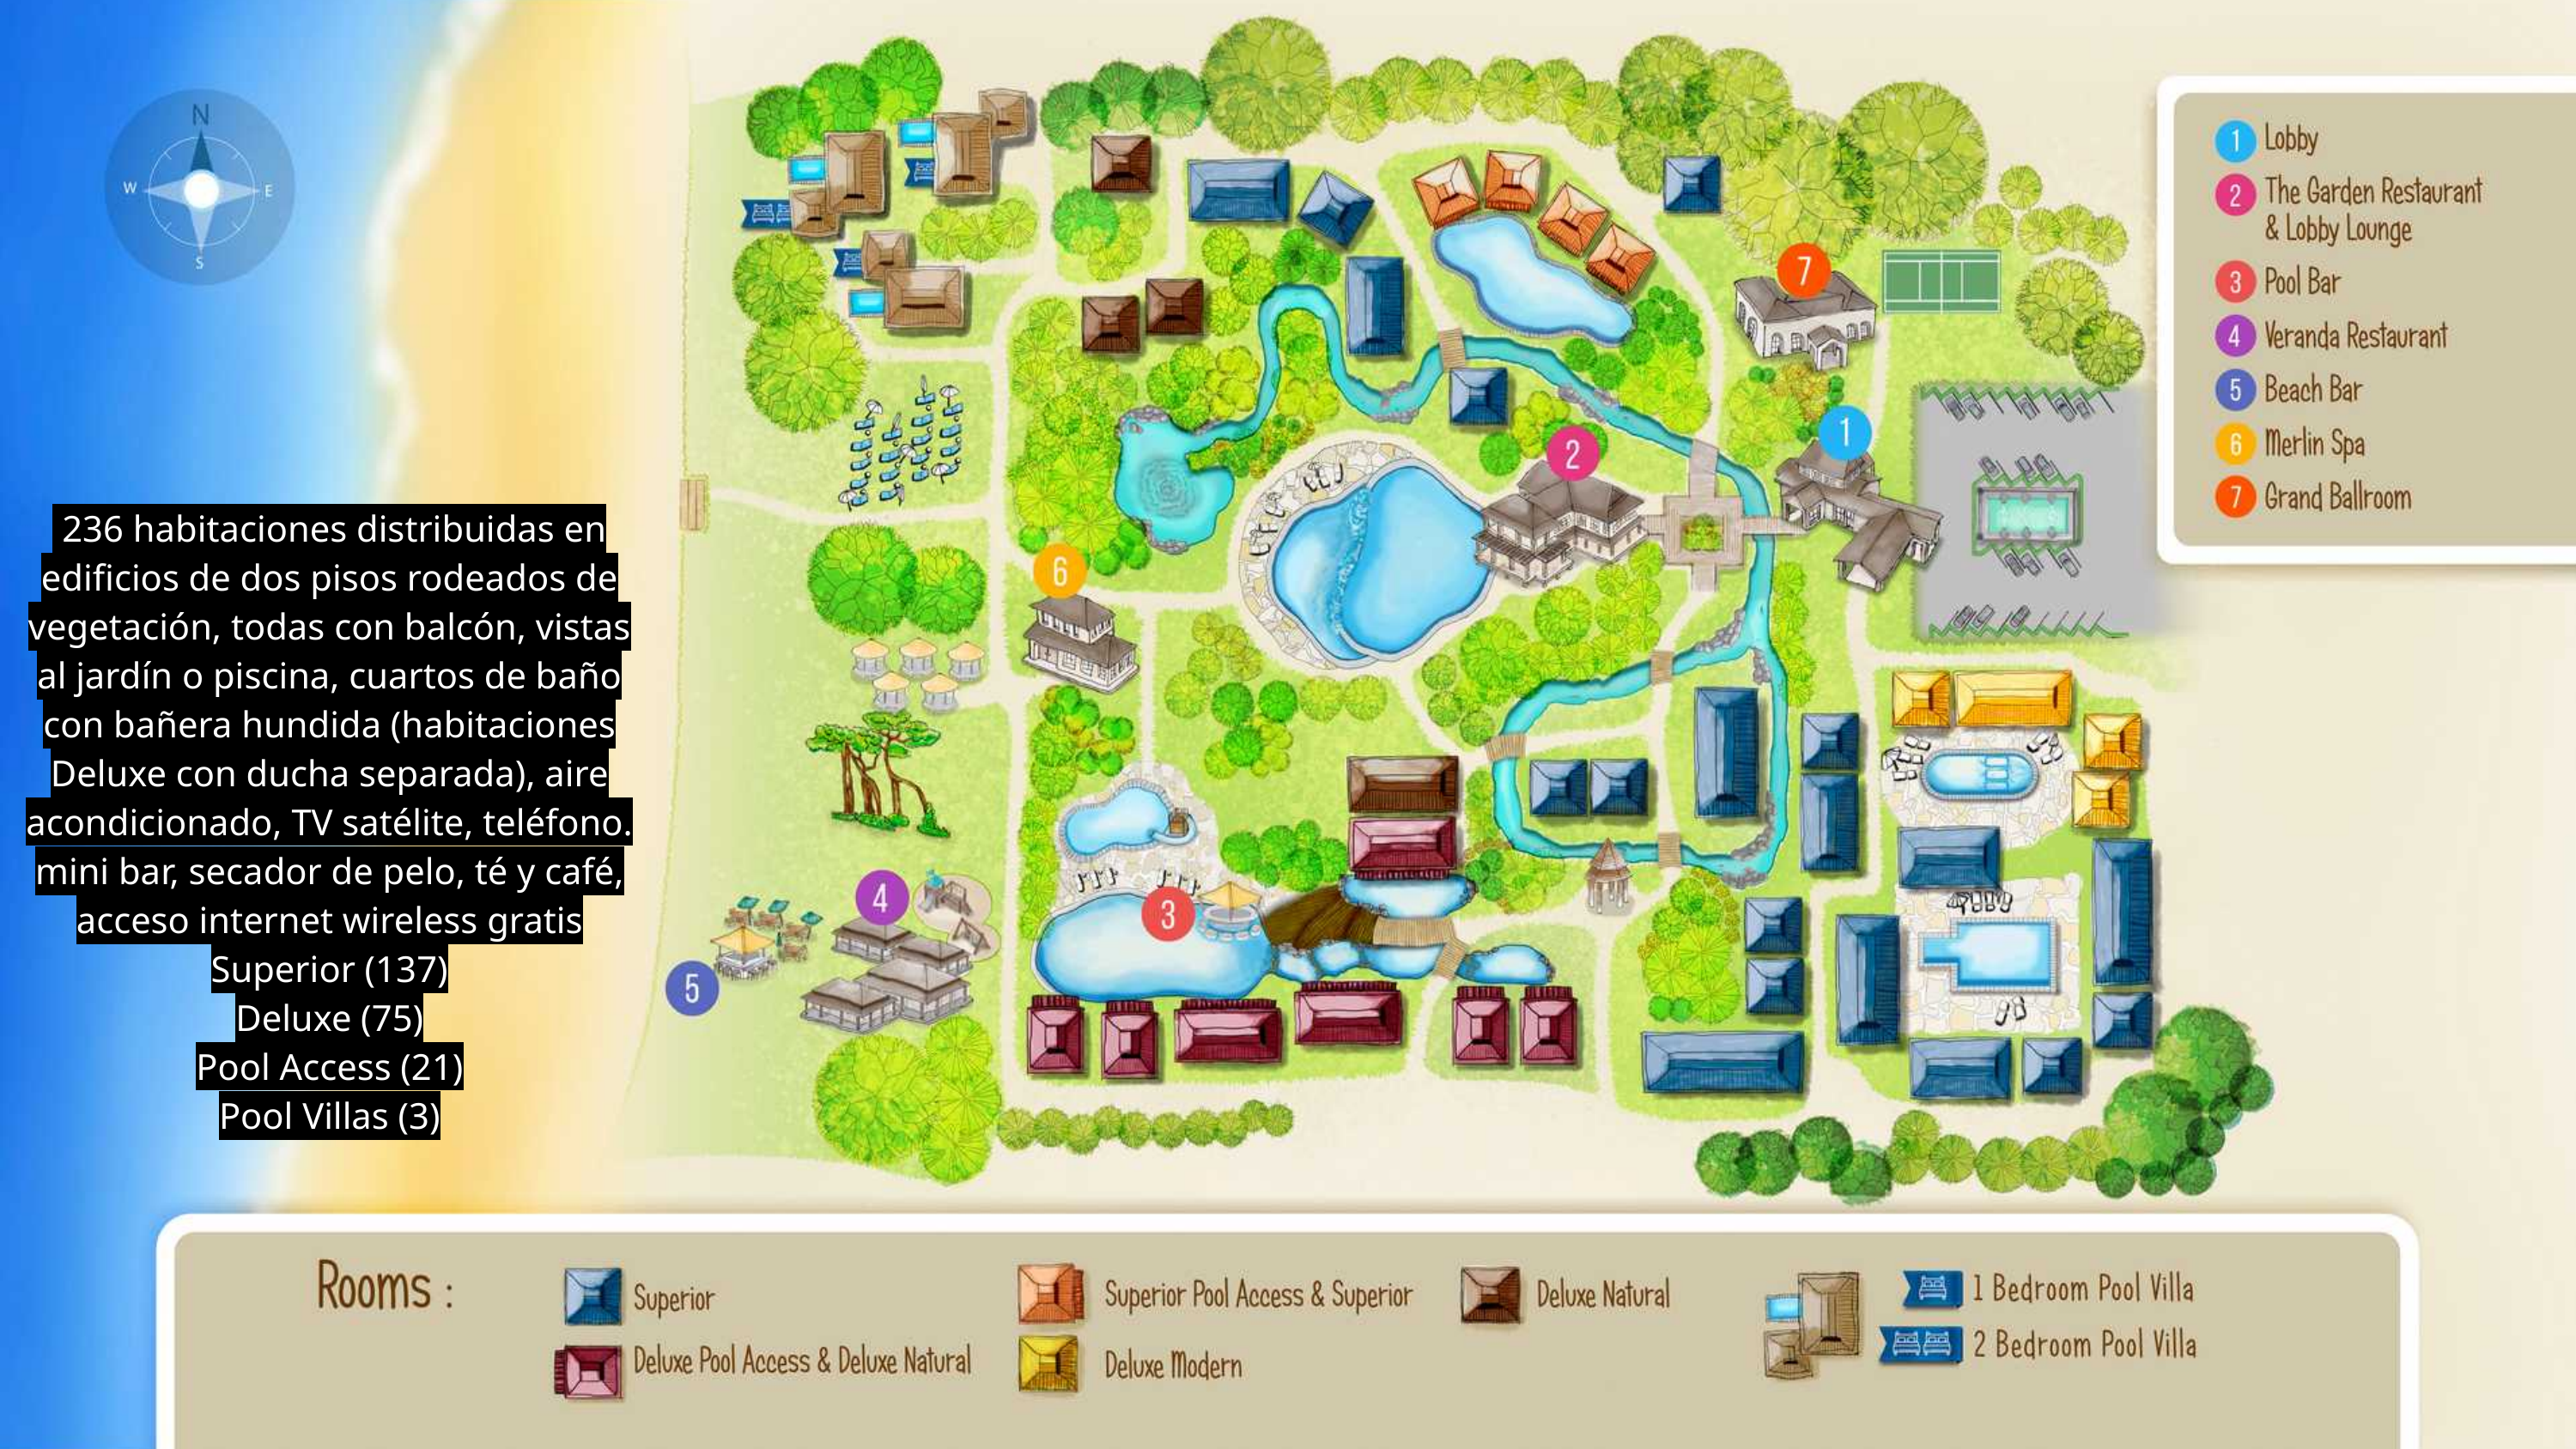

236 habitaciones distribuidas en edificios de dos pisos rodeados de vegetación, todas con balcón, vistas al jardín o piscina, cuartos de baño con bañera hundida (habitaciones Deluxe con ducha separada), aire acondicionado, TV satélite, teléfono. mini bar, secador de pelo, té y café, acceso internet wireless gratis
Superior (137)
Deluxe (75)
Pool Access (21)
Pool Villas (3)